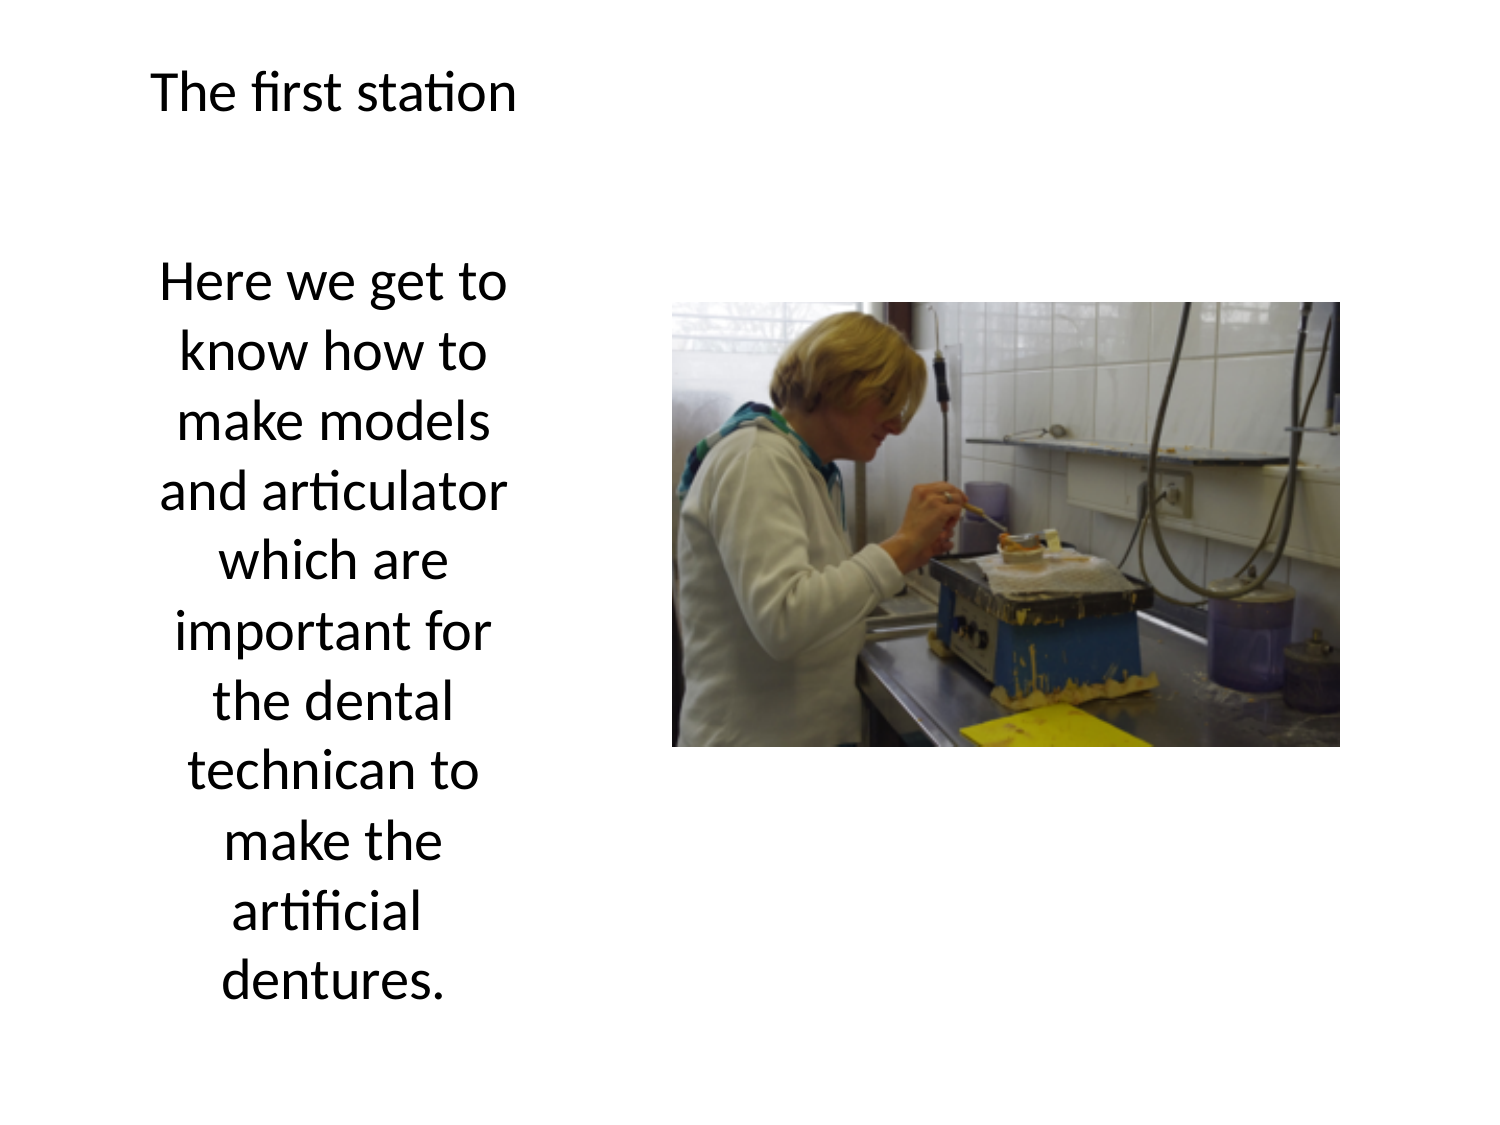

# The first station
Here we get to know how to make models and articulator which are important for the dental technican to make the artificial dentures.